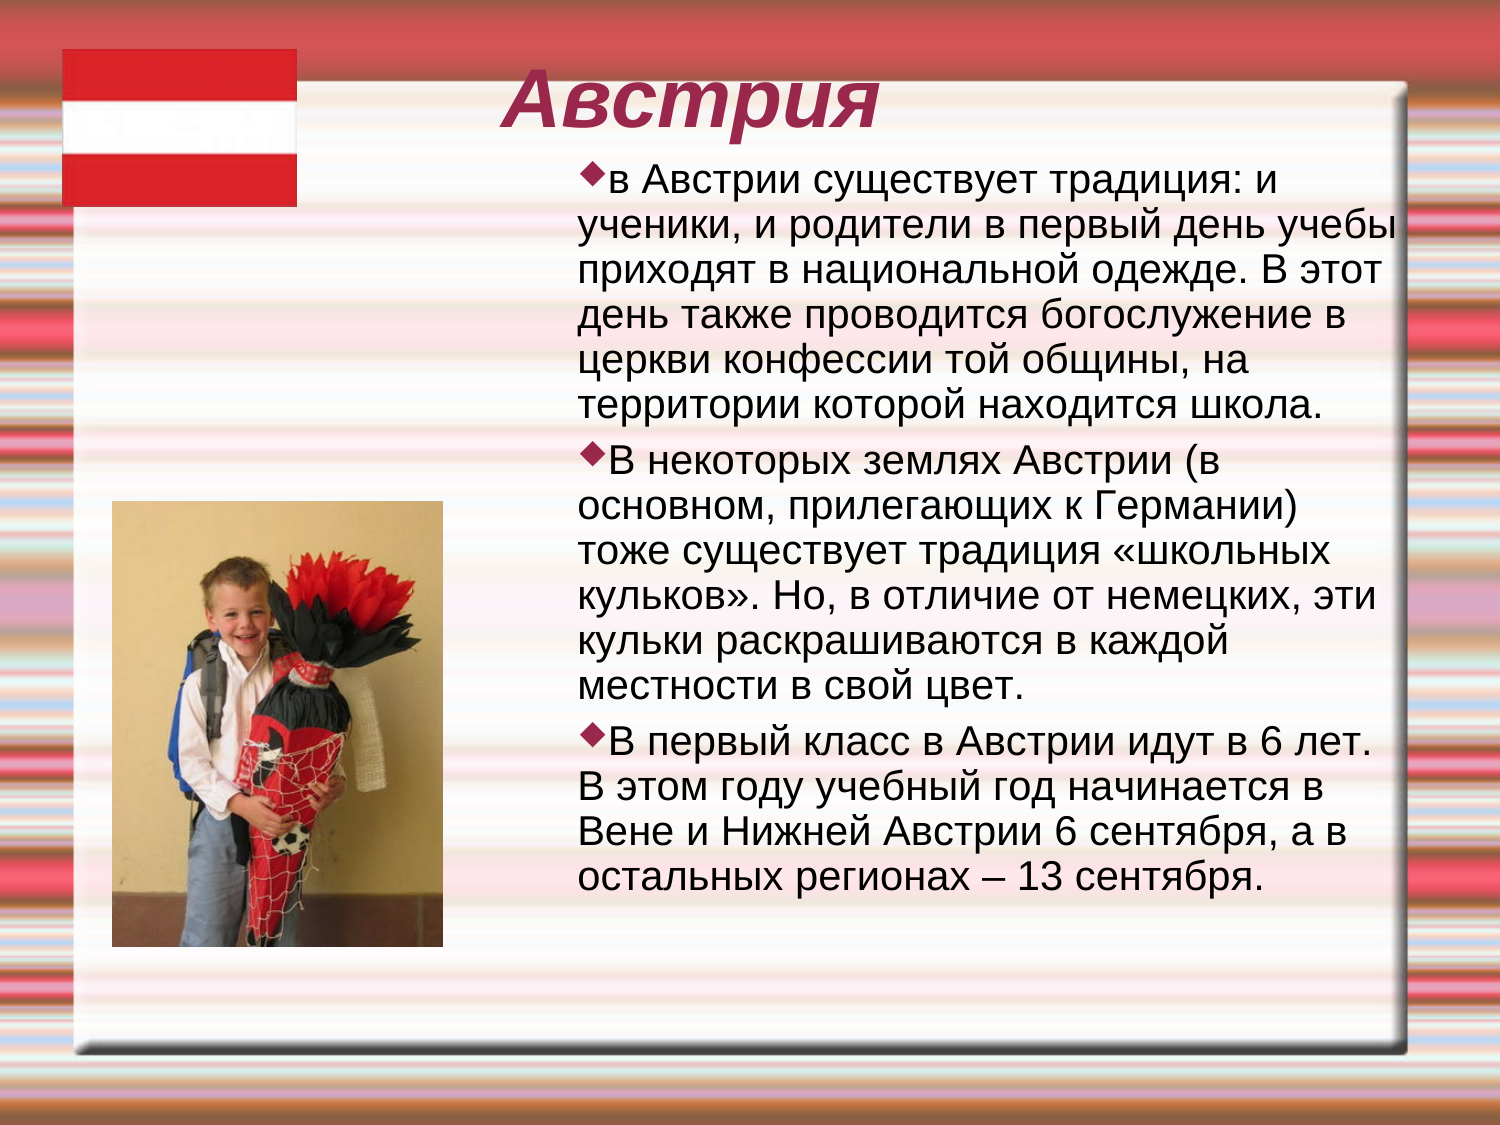

# Австрия
в Австрии существует традиция: и ученики, и родители в первый день учебы приходят в национальной одежде. В этот день также проводится богослужение в церкви конфессии той общины, на территории которой находится школа.
В некоторых землях Австрии (в основном, прилегающих к Германии) тоже существует традиция «школьных кульков». Но, в отличие от немецких, эти кульки раскрашиваются в каждой местности в свой цвет.
В первый класс в Австрии идут в 6 лет. В этом году учебный год начинается в Вене и Нижней Австрии 6 сентября, а в остальных регионах – 13 сентября.